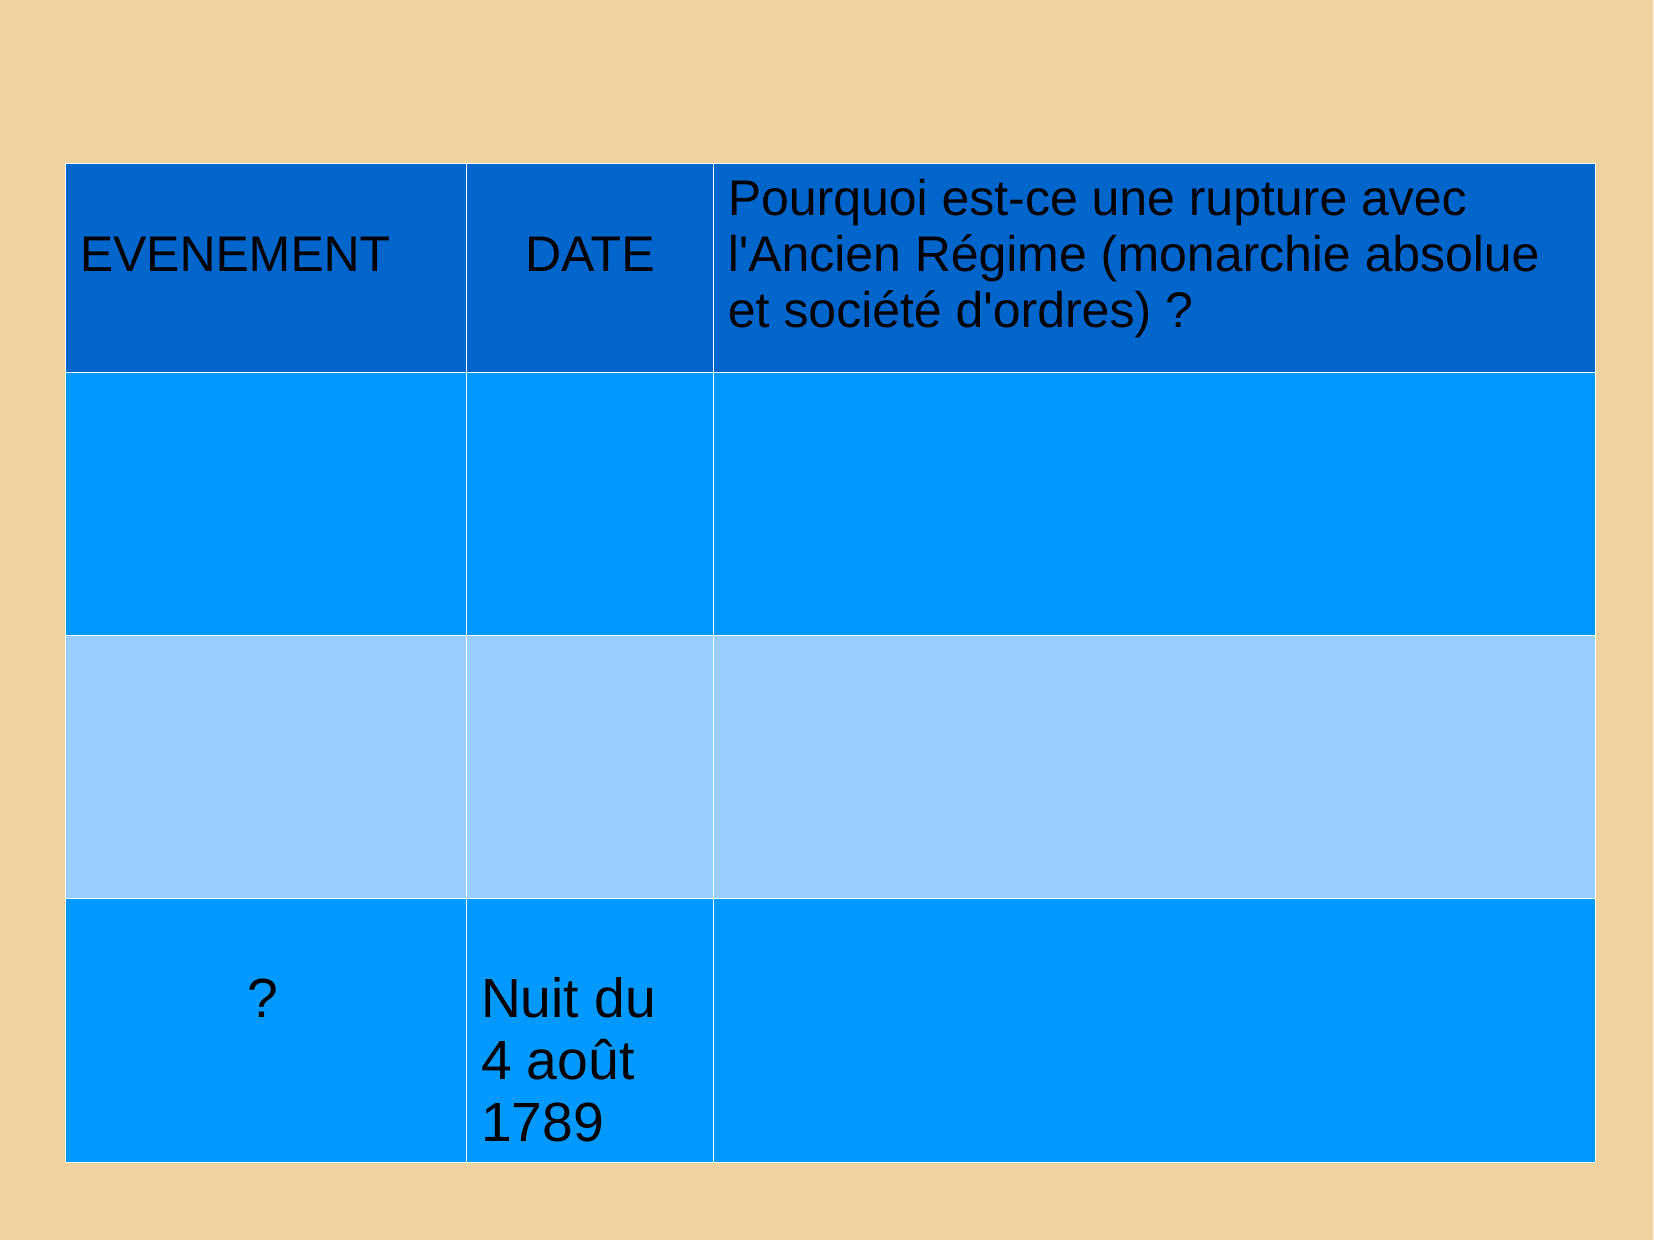

| EVENEMENT | DATE | Pourquoi est-ce une rupture avec l'Ancien Régime (monarchie absolue et société d'ordres) ? |
| --- | --- | --- |
| | | |
| | | |
| ? | Nuit du 4 août 1789 | |